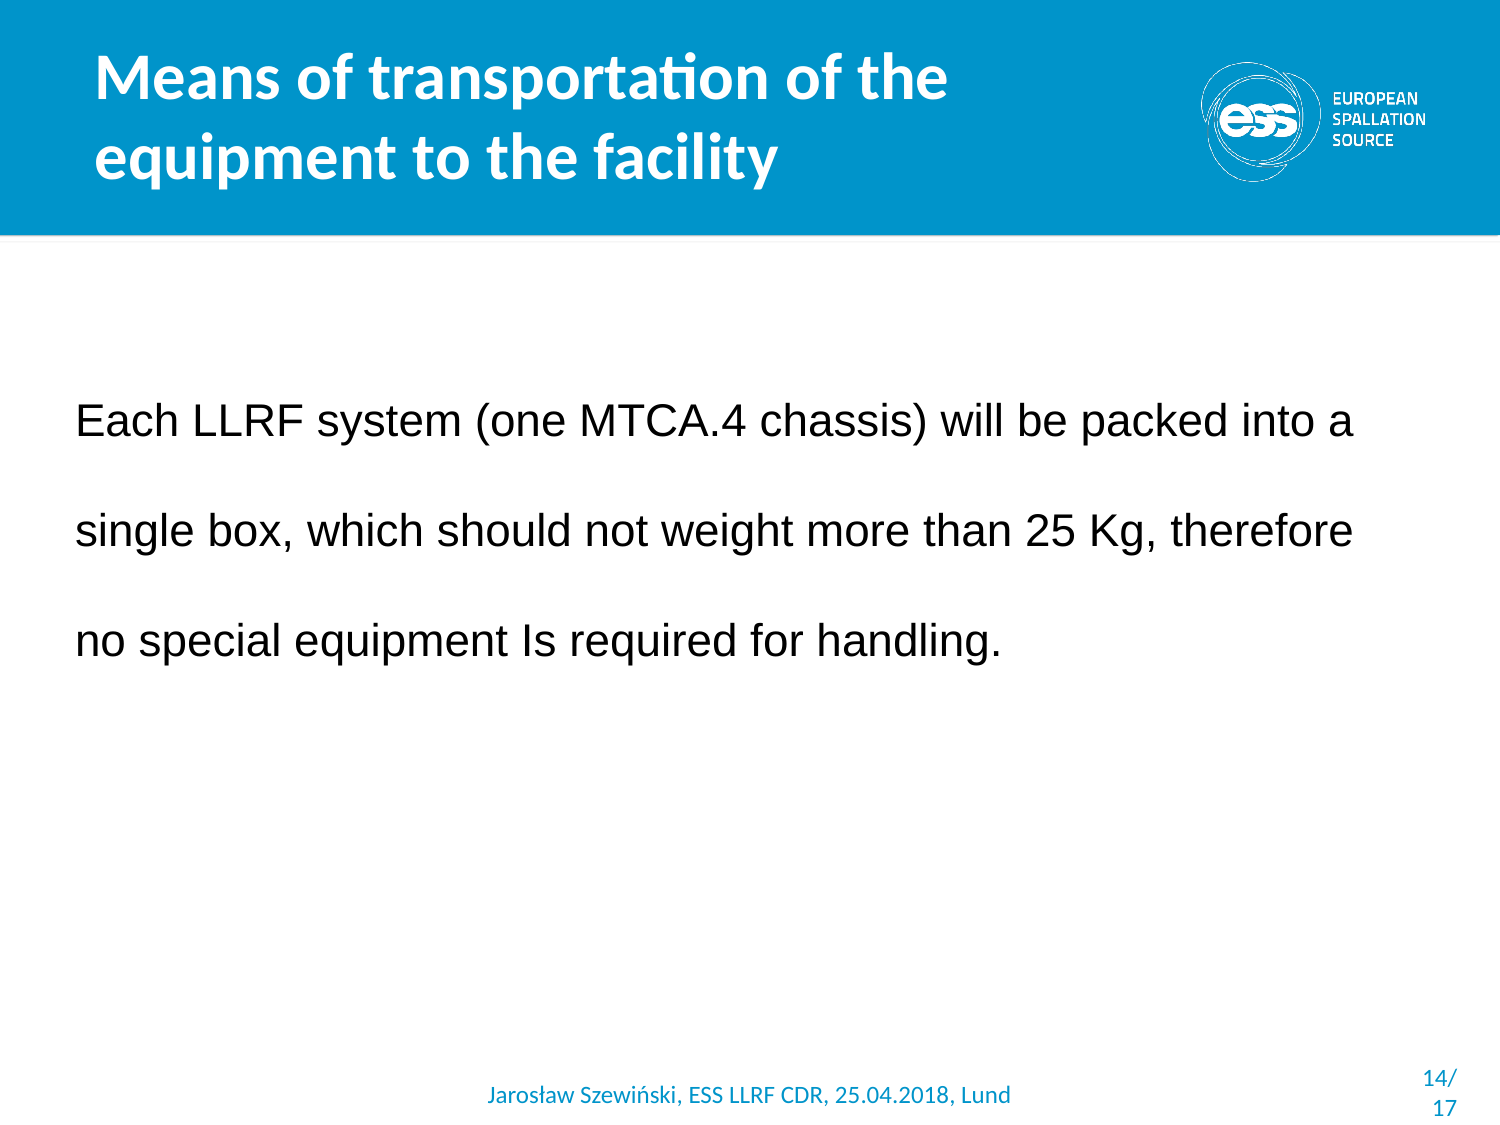

Means of transportation of the equipment to the facility
# Each LLRF system (one MTCA.4 chassis) will be packed into a single box, which should not weight more than 25 Kg, therefore no special equipment Is required for handling.
Jarosław Szewiński, ESS LLRF CDR, 25.04.2018, Lund